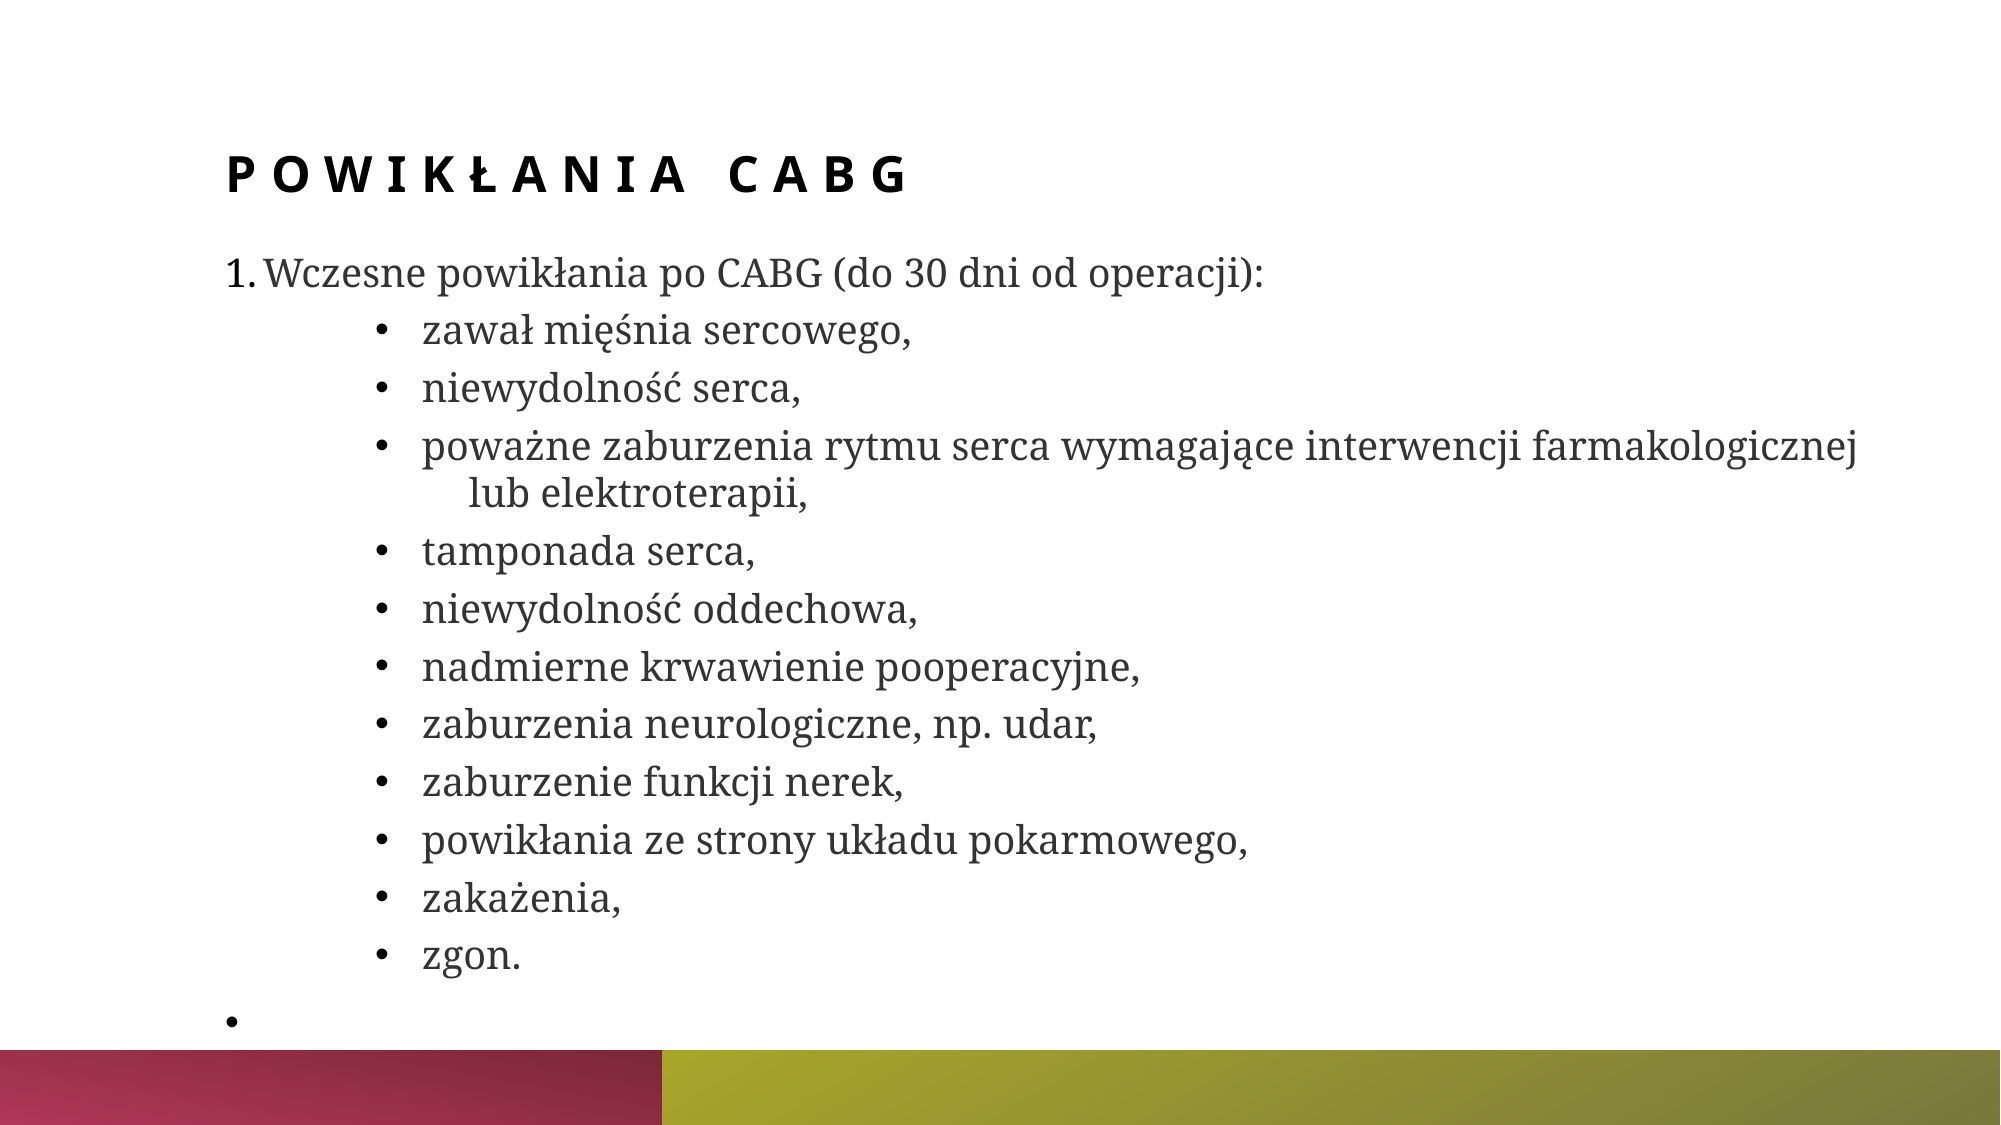

# Powikłania CABG
Wczesne powikłania po CABG (do 30 dni od operacji):
zawał mięśnia sercowego,
niewydolność serca,
poważne zaburzenia rytmu serca wymagające interwencji farmakologicznej lub elektroterapii,
tamponada serca,
niewydolność oddechowa,
nadmierne krwawienie pooperacyjne,
zaburzenia neurologiczne, np. udar,
zaburzenie funkcji nerek,
powikłania ze strony układu pokarmowego,
zakażenia,
zgon.